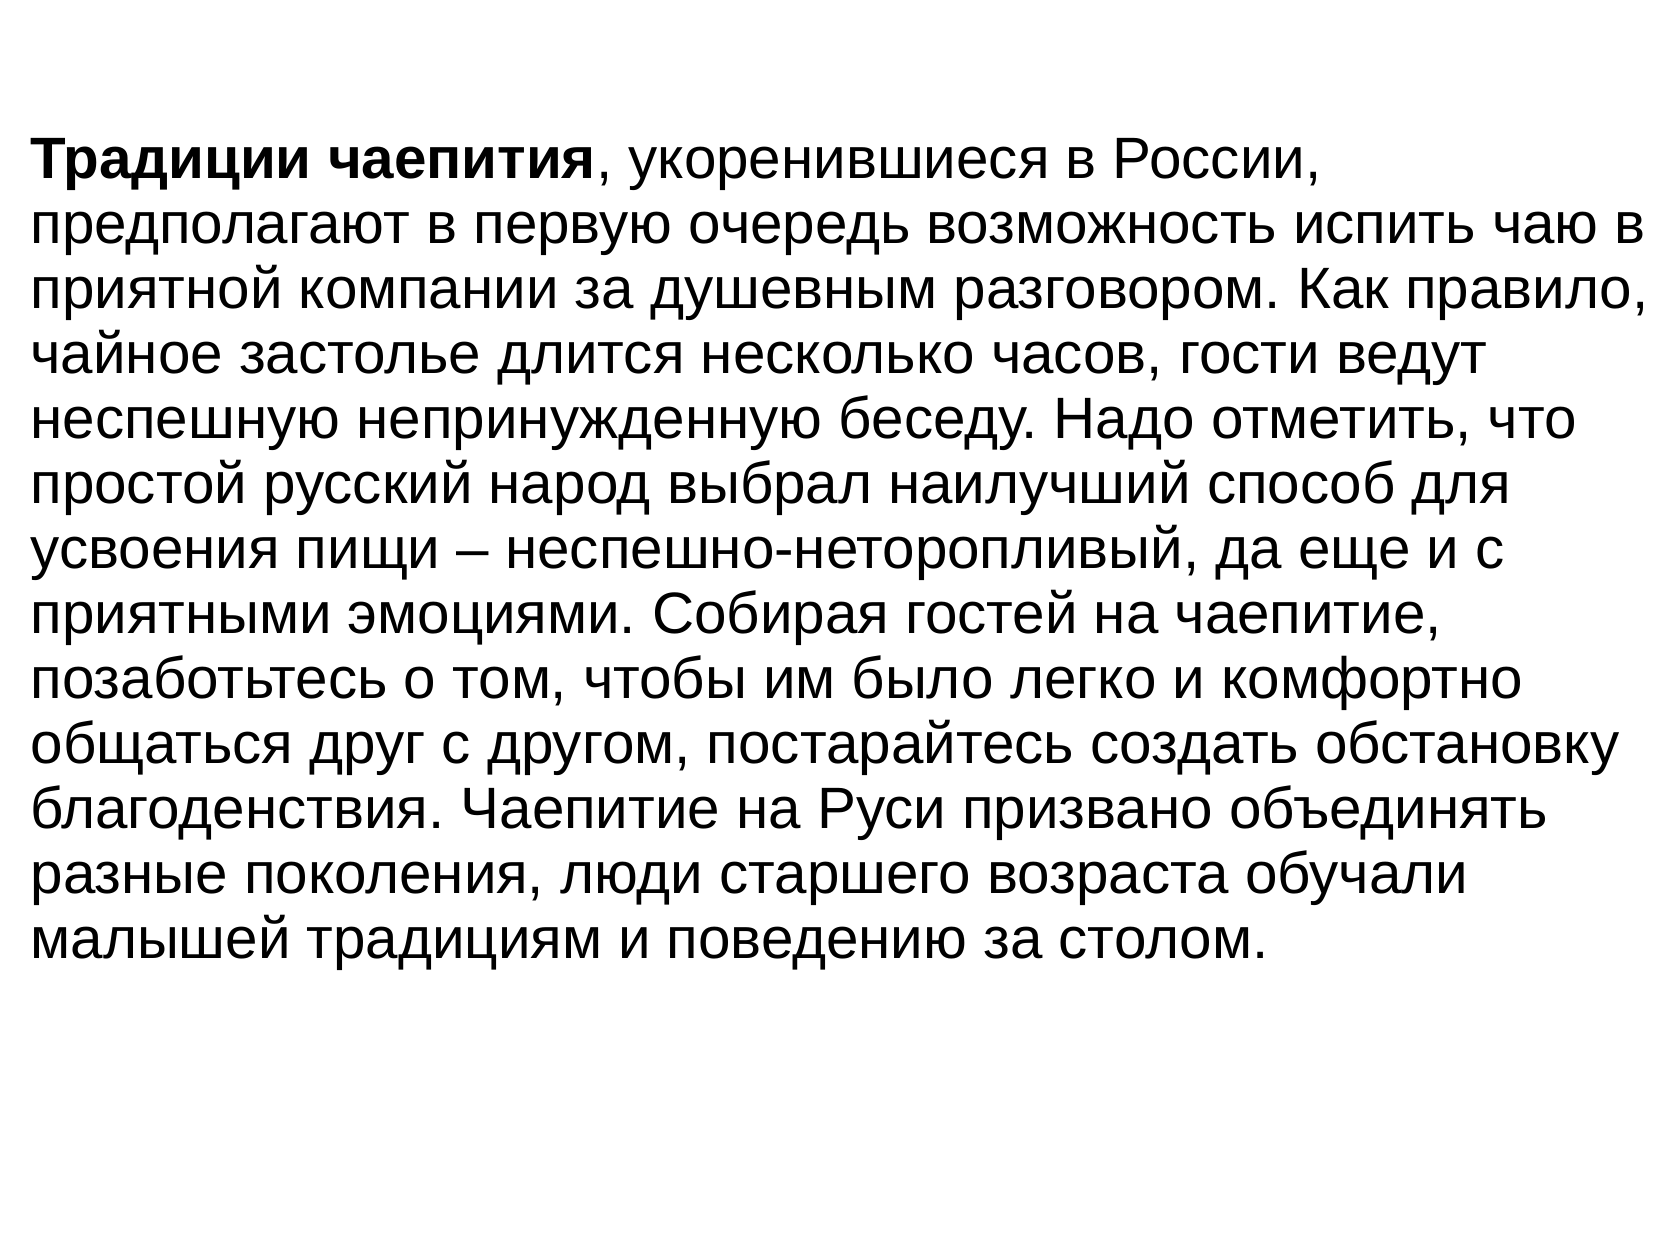

Традиции чаепития, укоренившиеся в России, предполагают в первую очередь возможность испить чаю в приятной компании за душевным разговором. Как правило, чайное застолье длится несколько часов, гости ведут неспешную непринужденную беседу. Надо отметить, что простой русский народ выбрал наилучший способ для усвоения пищи – неспешно-неторопливый, да еще и с приятными эмоциями. Собирая гостей на чаепитие, позаботьтесь о том, чтобы им было легко и комфортно общаться друг с другом, постарайтесь создать обстановку благоденствия. Чаепитие на Руси призвано объединять разные поколения, люди старшего возраста обучали малышей традициям и поведению за столом.